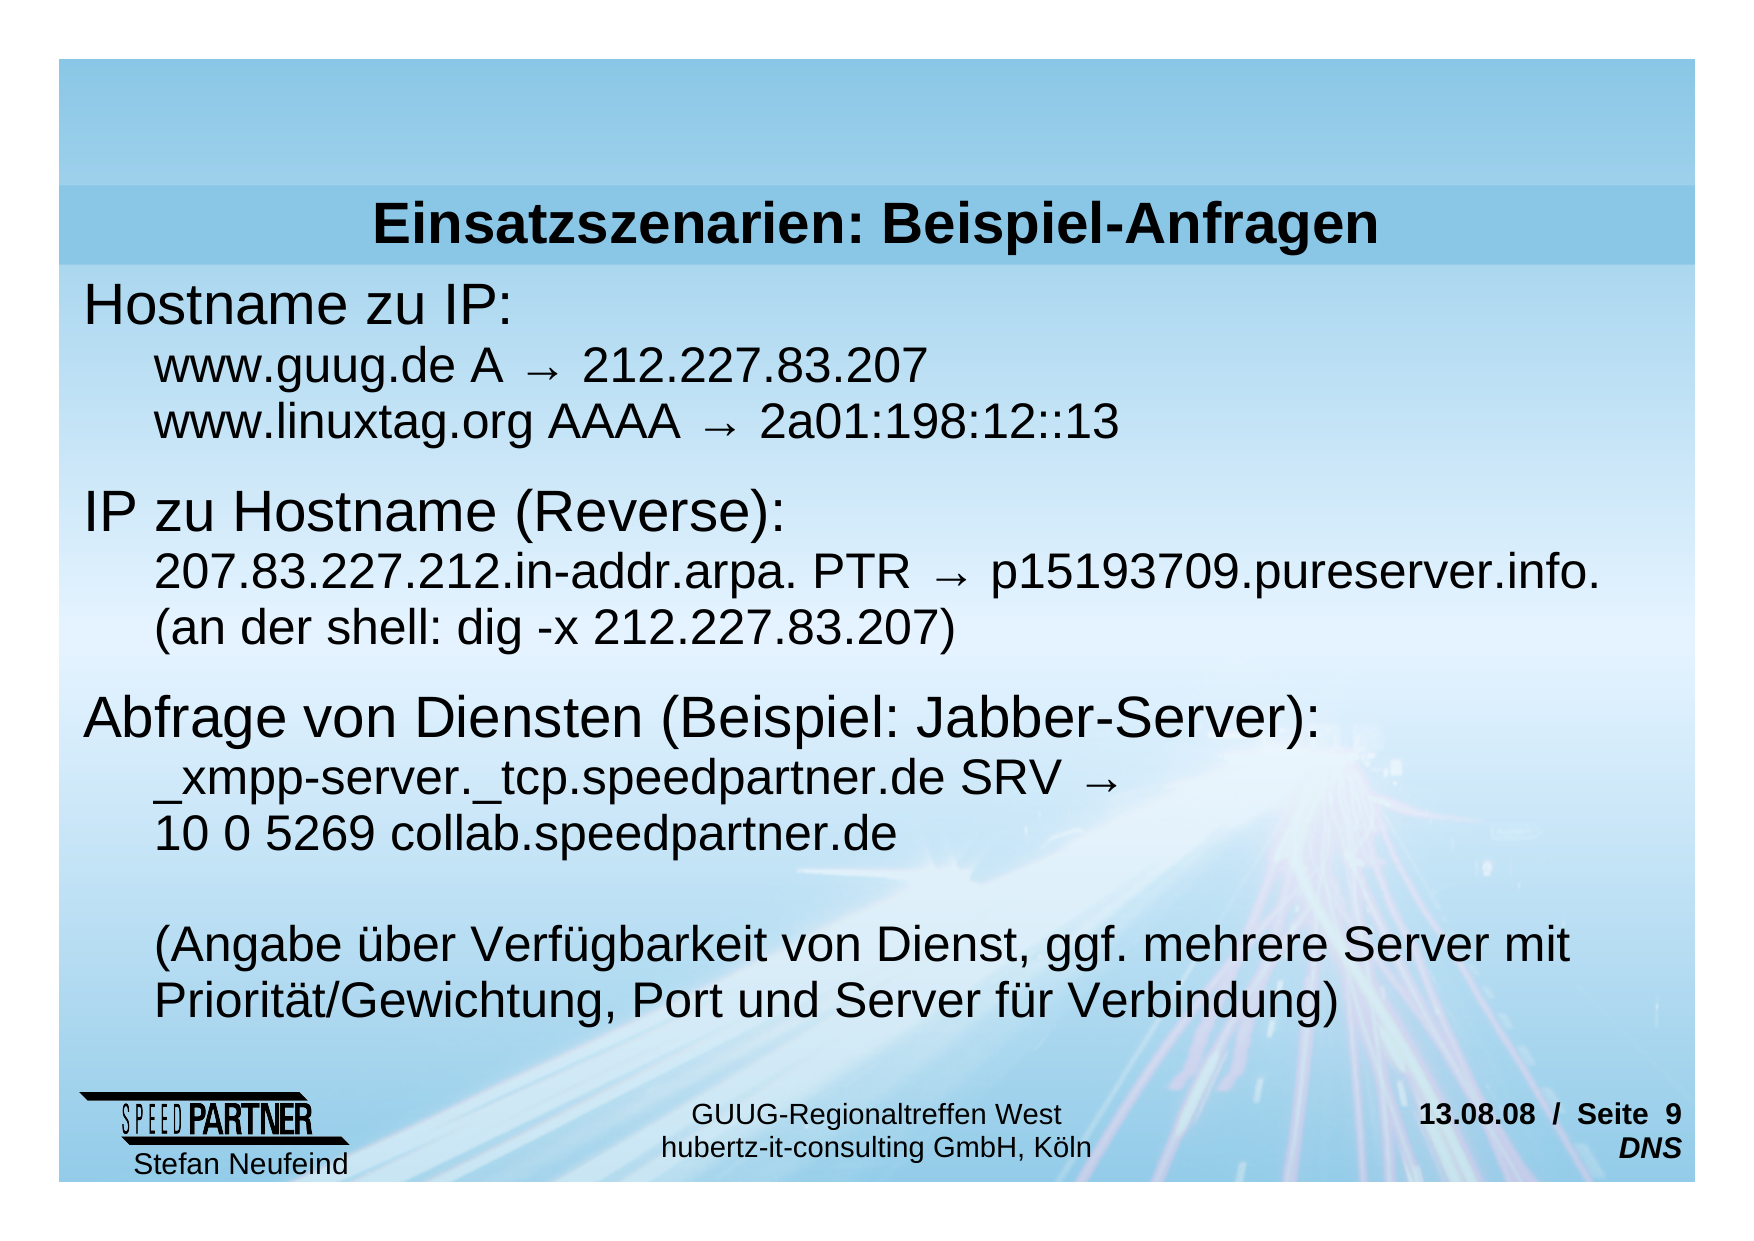

# Einsatzszenarien: Beispiel-Anfragen
Hostname zu IP:
www.guug.de A → 212.227.83.207
www.linuxtag.org AAAA → 2a01:198:12::13
IP zu Hostname (Reverse):
207.83.227.212.in-addr.arpa. PTR → p15193709.pureserver.info.
(an der shell: dig -x 212.227.83.207)
Abfrage von Diensten (Beispiel: Jabber-Server):
_xmpp-server._tcp.speedpartner.de SRV →
10 0 5269 collab.speedpartner.de
(Angabe über Verfügbarkeit von Dienst, ggf. mehrere Server mit Priorität/Gewichtung, Port und Server für Verbindung)